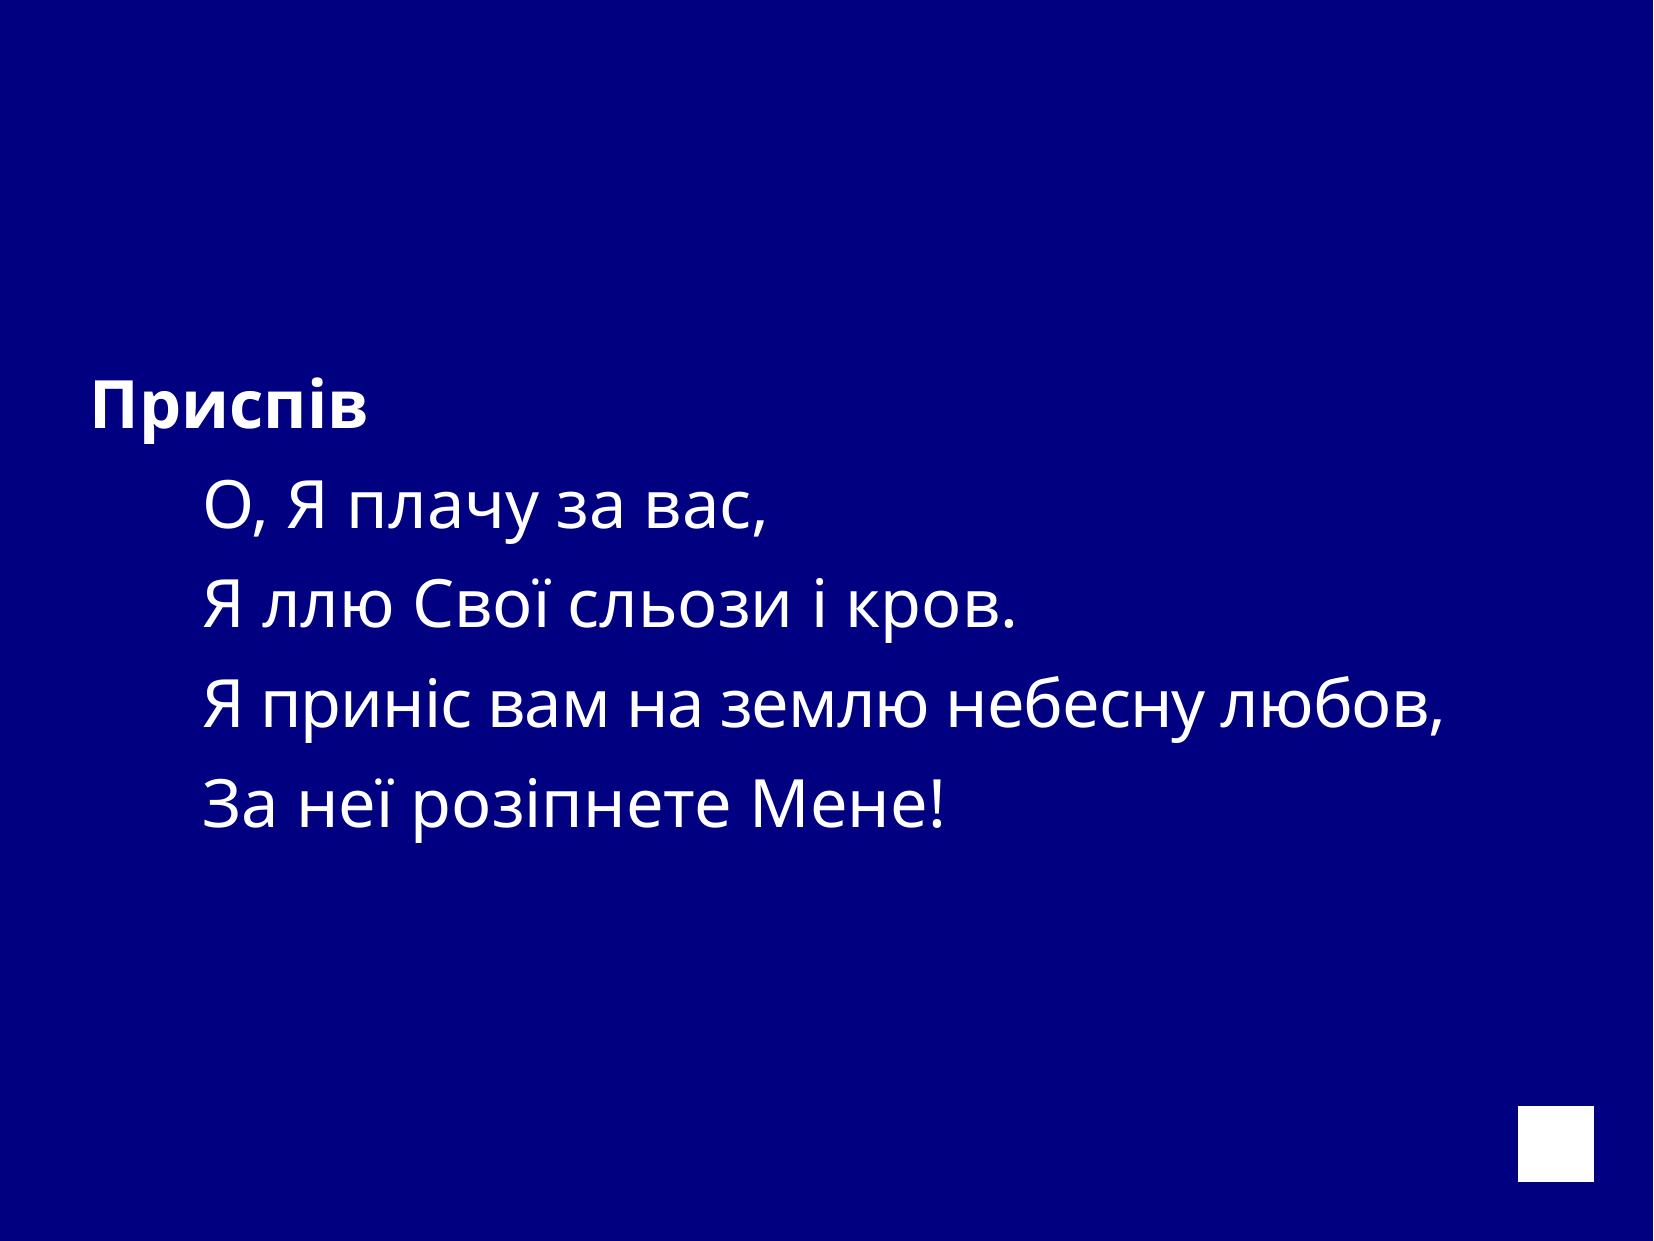

Приспів
	О, Я плачу за вас,
	Я ллю Свої сльози і кров.
	Я приніс вам на землю небесну любов,
	За неї розіпнете Мене!